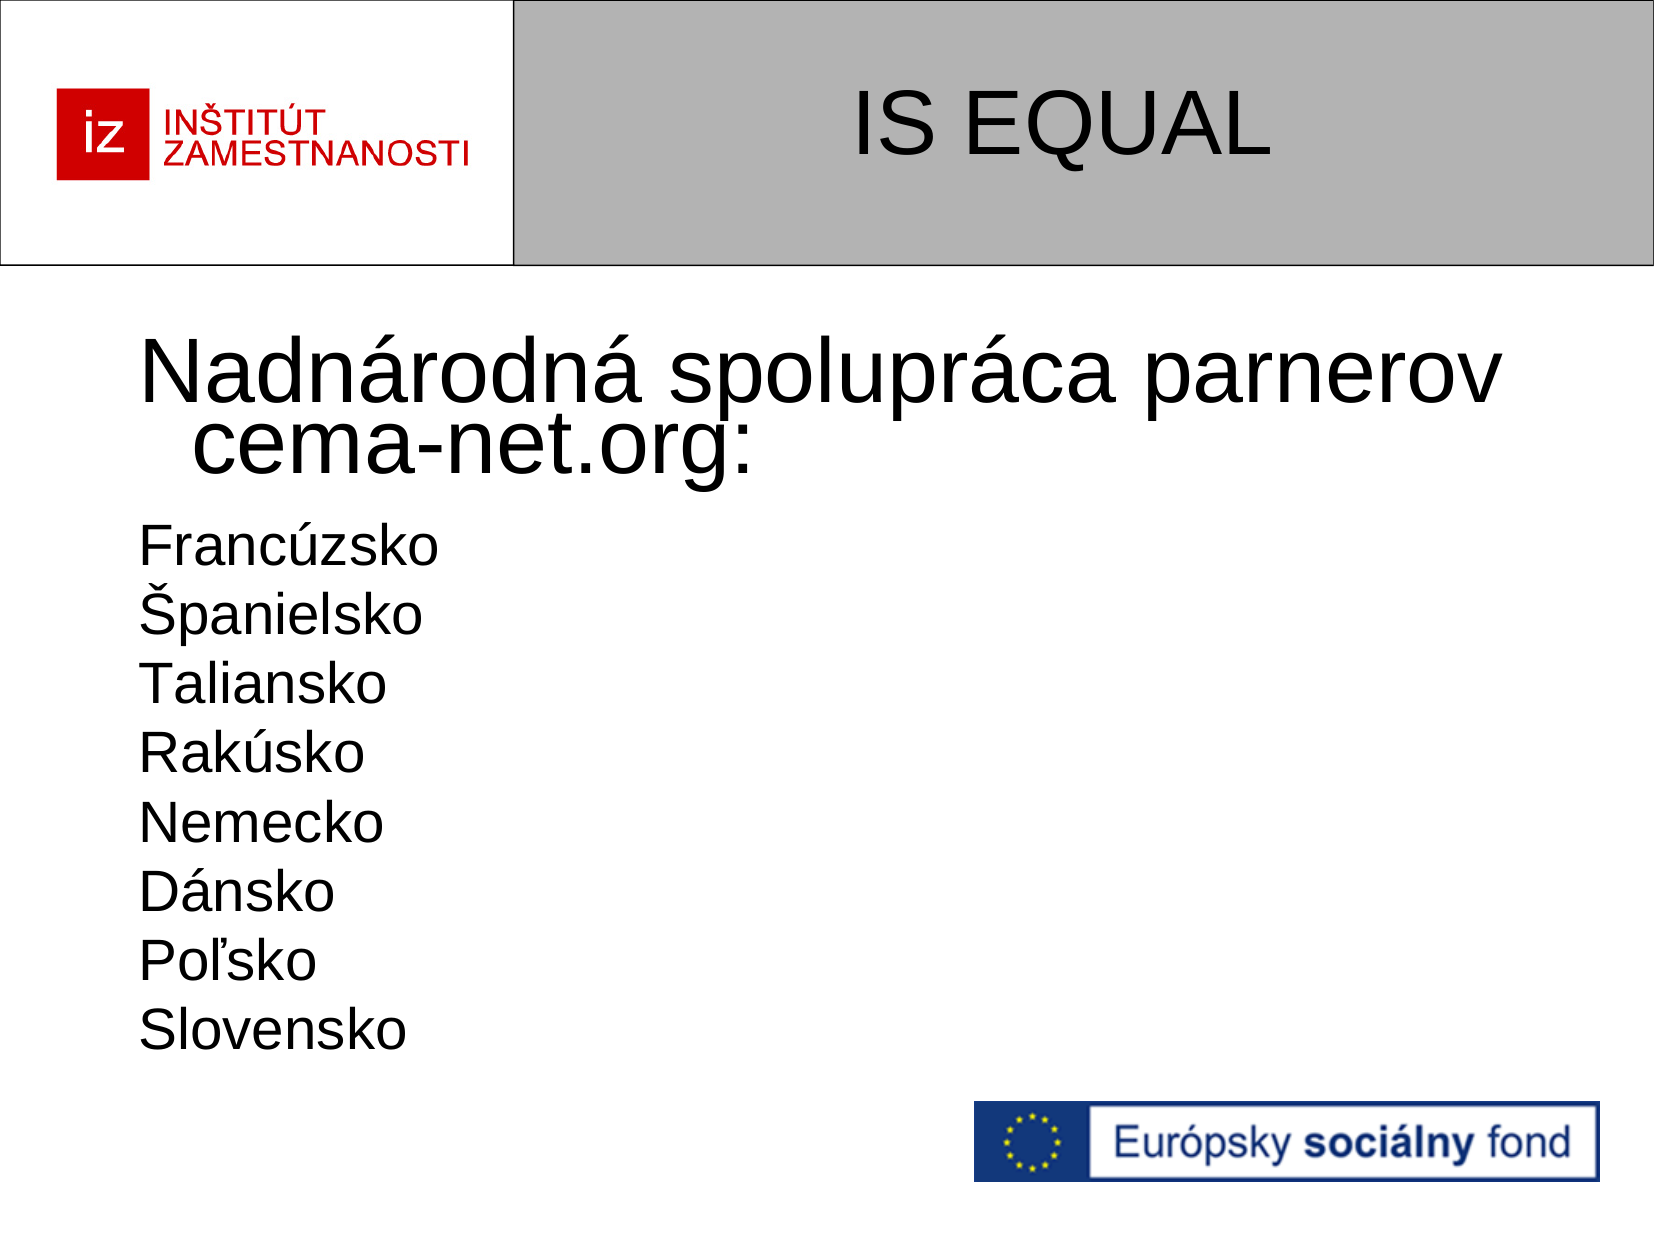

# IS EQUAL
Nadnárodná spolupráca parnerov cema-net.org:
Francúzsko
Španielsko
Taliansko
Rakúsko
Nemecko
Dánsko
Poľsko
Slovensko